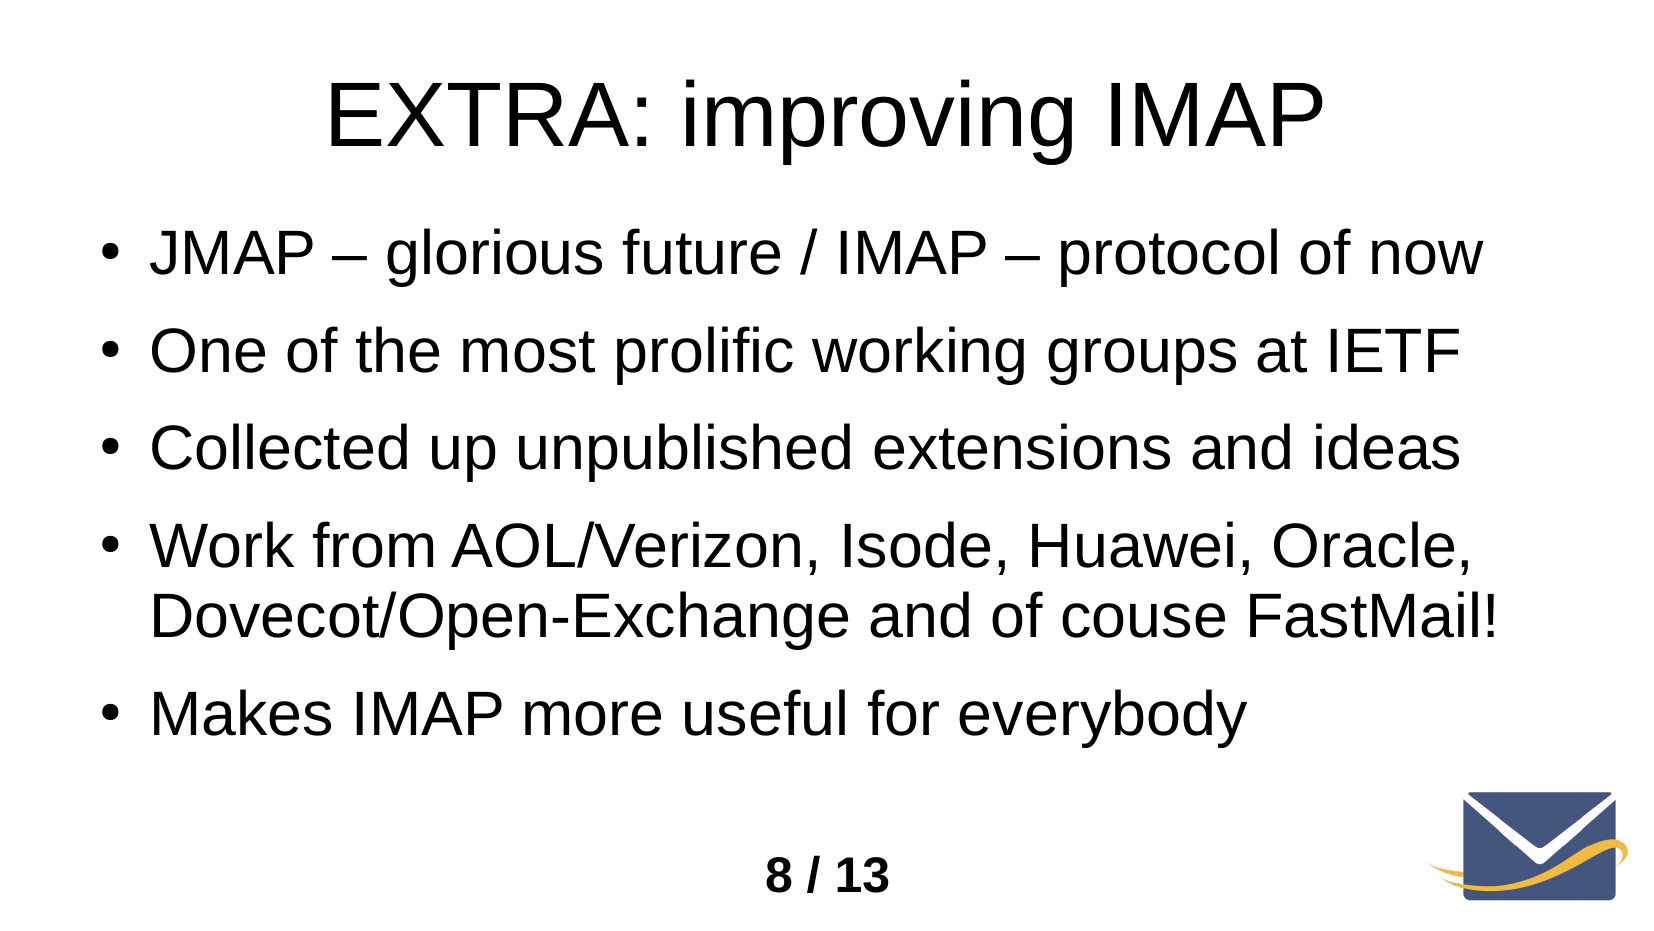

# EXTRA: improving IMAP
JMAP – glorious future / IMAP – protocol of now
One of the most prolific working groups at IETF
Collected up unpublished extensions and ideas
Work from AOL/Verizon, Isode, Huawei, Oracle, Dovecot/Open-Exchange and of couse FastMail!
Makes IMAP more useful for everybody